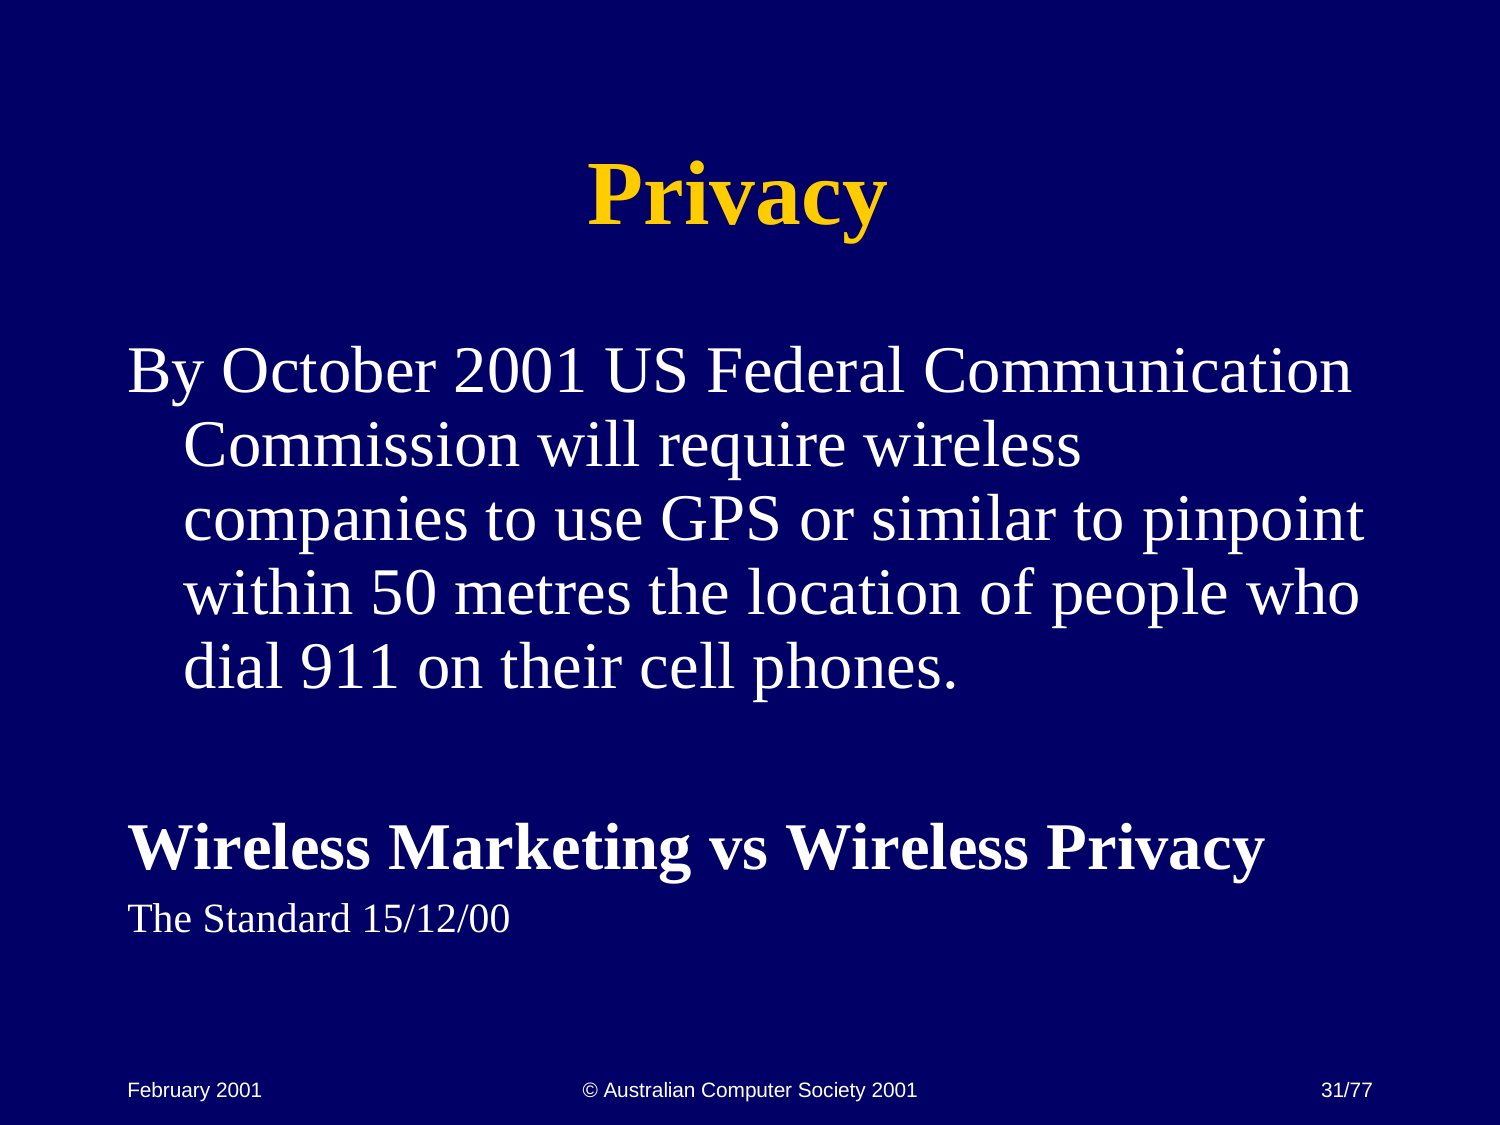

# Privacy
By October 2001 US Federal Communication Commission will require wireless companies to use GPS or similar to pinpoint within 50 metres the location of people who dial 911 on their cell phones.
Wireless Marketing vs Wireless Privacy
The Standard 15/12/00
February 2001
© Australian Computer Society 2001
31